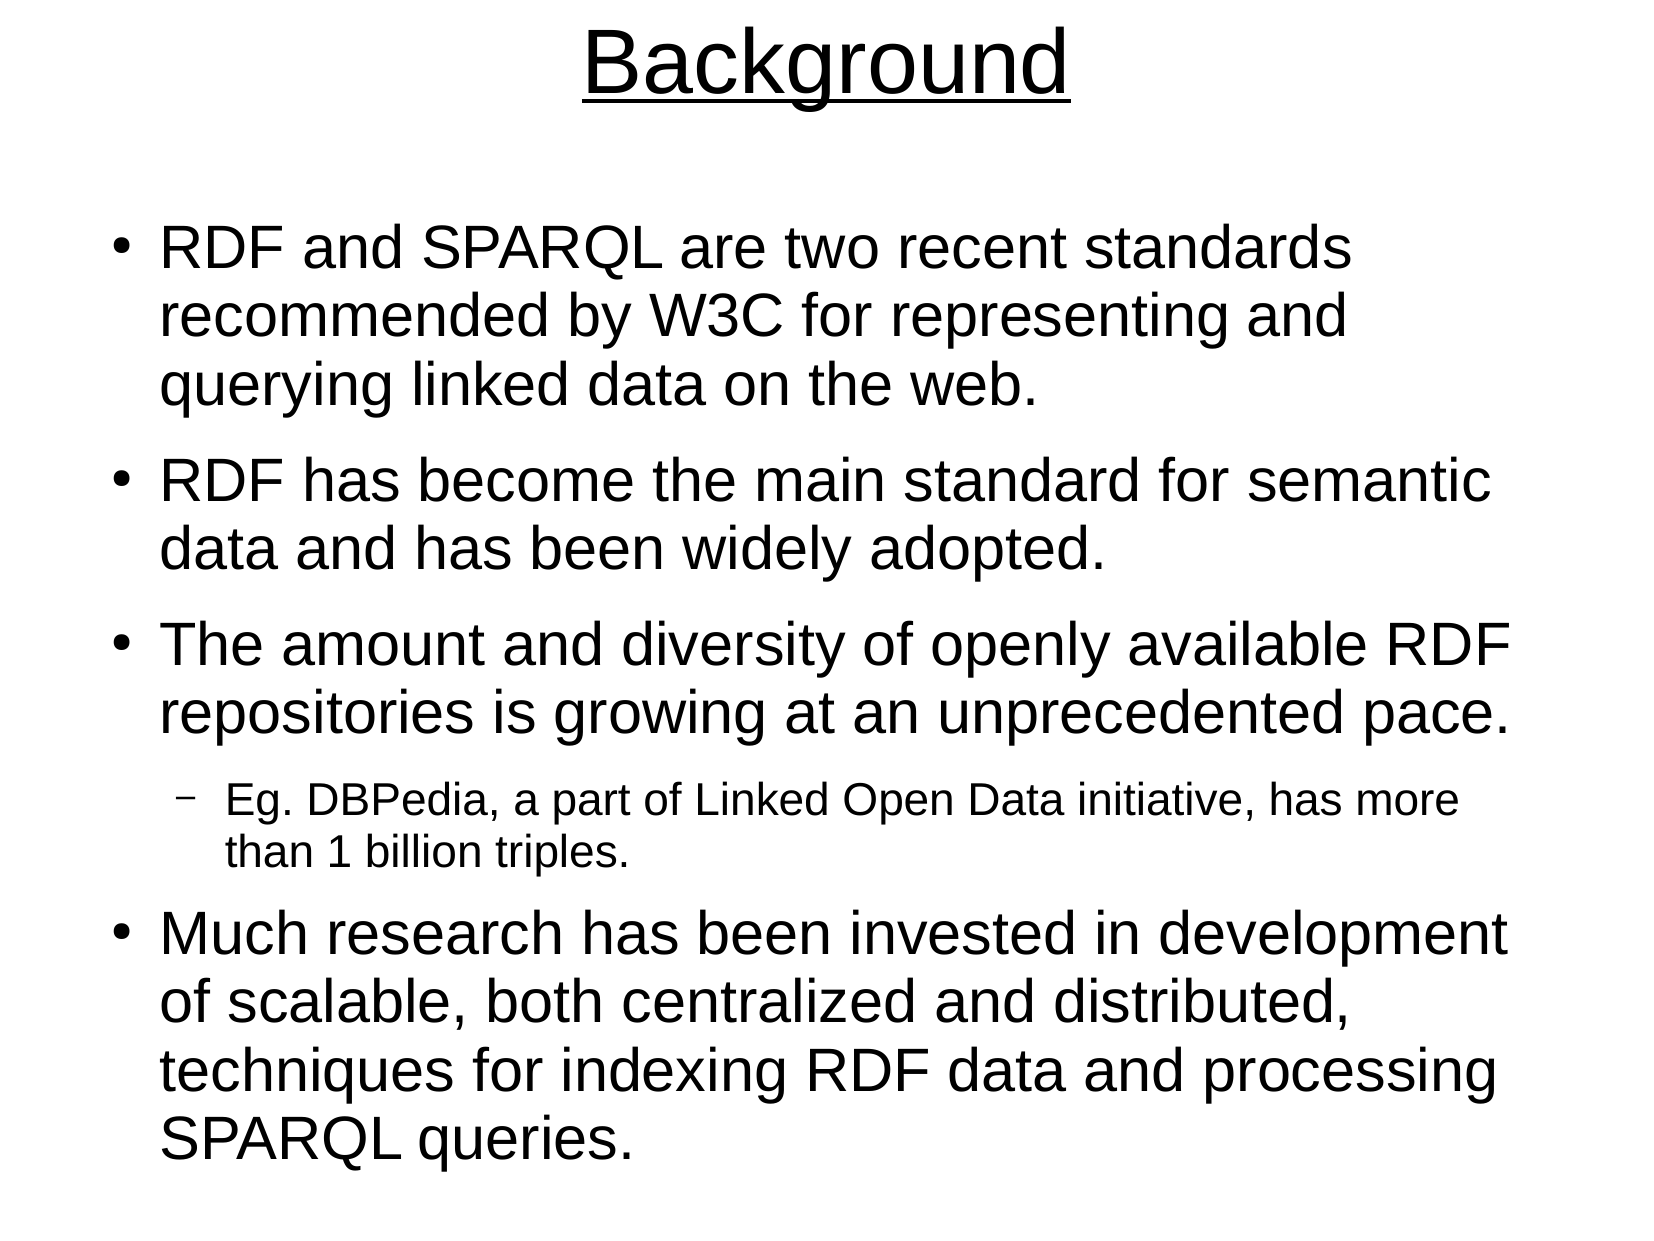

# Background
RDF and SPARQL are two recent standards recommended by W3C for representing and querying linked data on the web.
RDF has become the main standard for semantic data and has been widely adopted.
The amount and diversity of openly available RDF repositories is growing at an unprecedented pace.
Eg. DBPedia, a part of Linked Open Data initiative, has more than 1 billion triples.
Much research has been invested in development of scalable, both centralized and distributed, techniques for indexing RDF data and processing SPARQL queries.